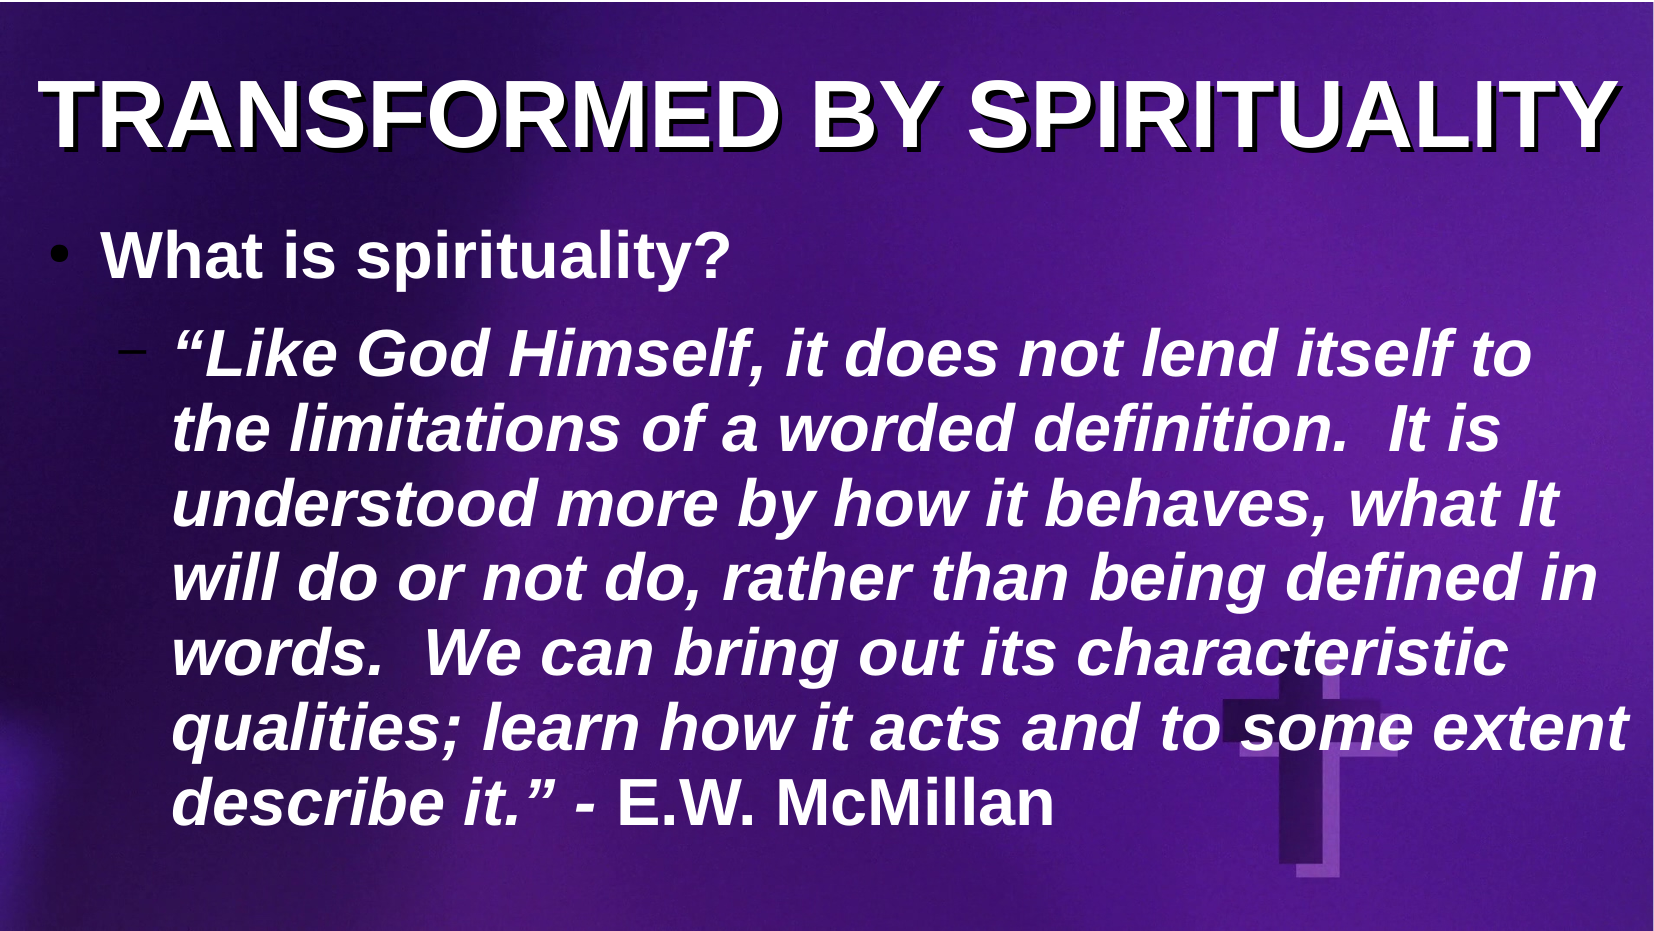

# TRANSFORMED BY SPIRITUALITY
What is spirituality?
“Like God Himself, it does not lend itself to the limitations of a worded definition. It is understood more by how it behaves, what It will do or not do, rather than being defined in words. We can bring out its characteristic qualities; learn how it acts and to some extent describe it.” - E.W. McMillan